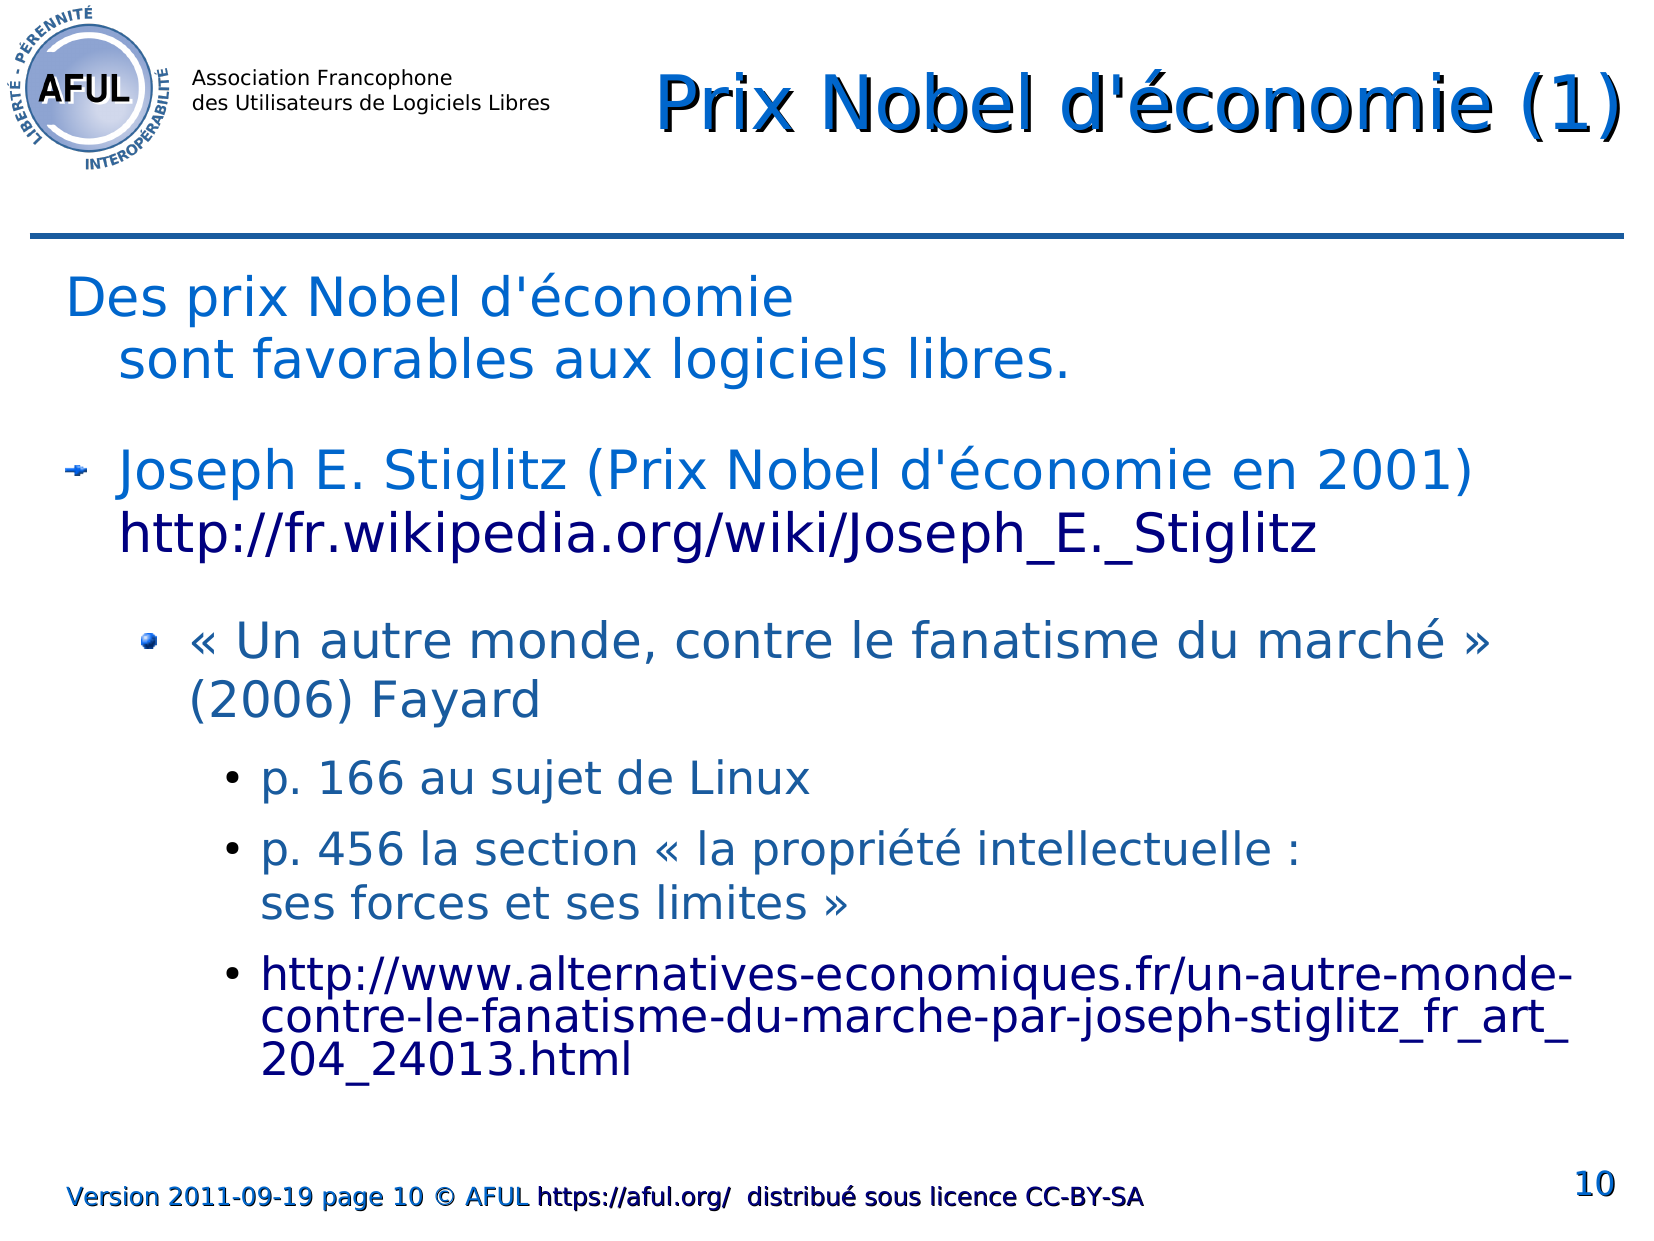

# Prix Nobel d'économie (1)
Des prix Nobel d'économie
sont favorables aux logiciels libres.
Joseph E. Stiglitz (Prix Nobel d'économie en 2001) http://fr.wikipedia.org/wiki/Joseph_E._Stiglitz
« Un autre monde, contre le fanatisme du marché » (2006) Fayard
p. 166 au sujet de Linux
p. 456 la section « la propriété intellectuelle :
ses forces et ses limites »
http://www.alternatives-economiques.fr/un-autre-monde-contre-le-fanatisme-du-marche-par-joseph-stiglitz_fr_art_204_24013.html